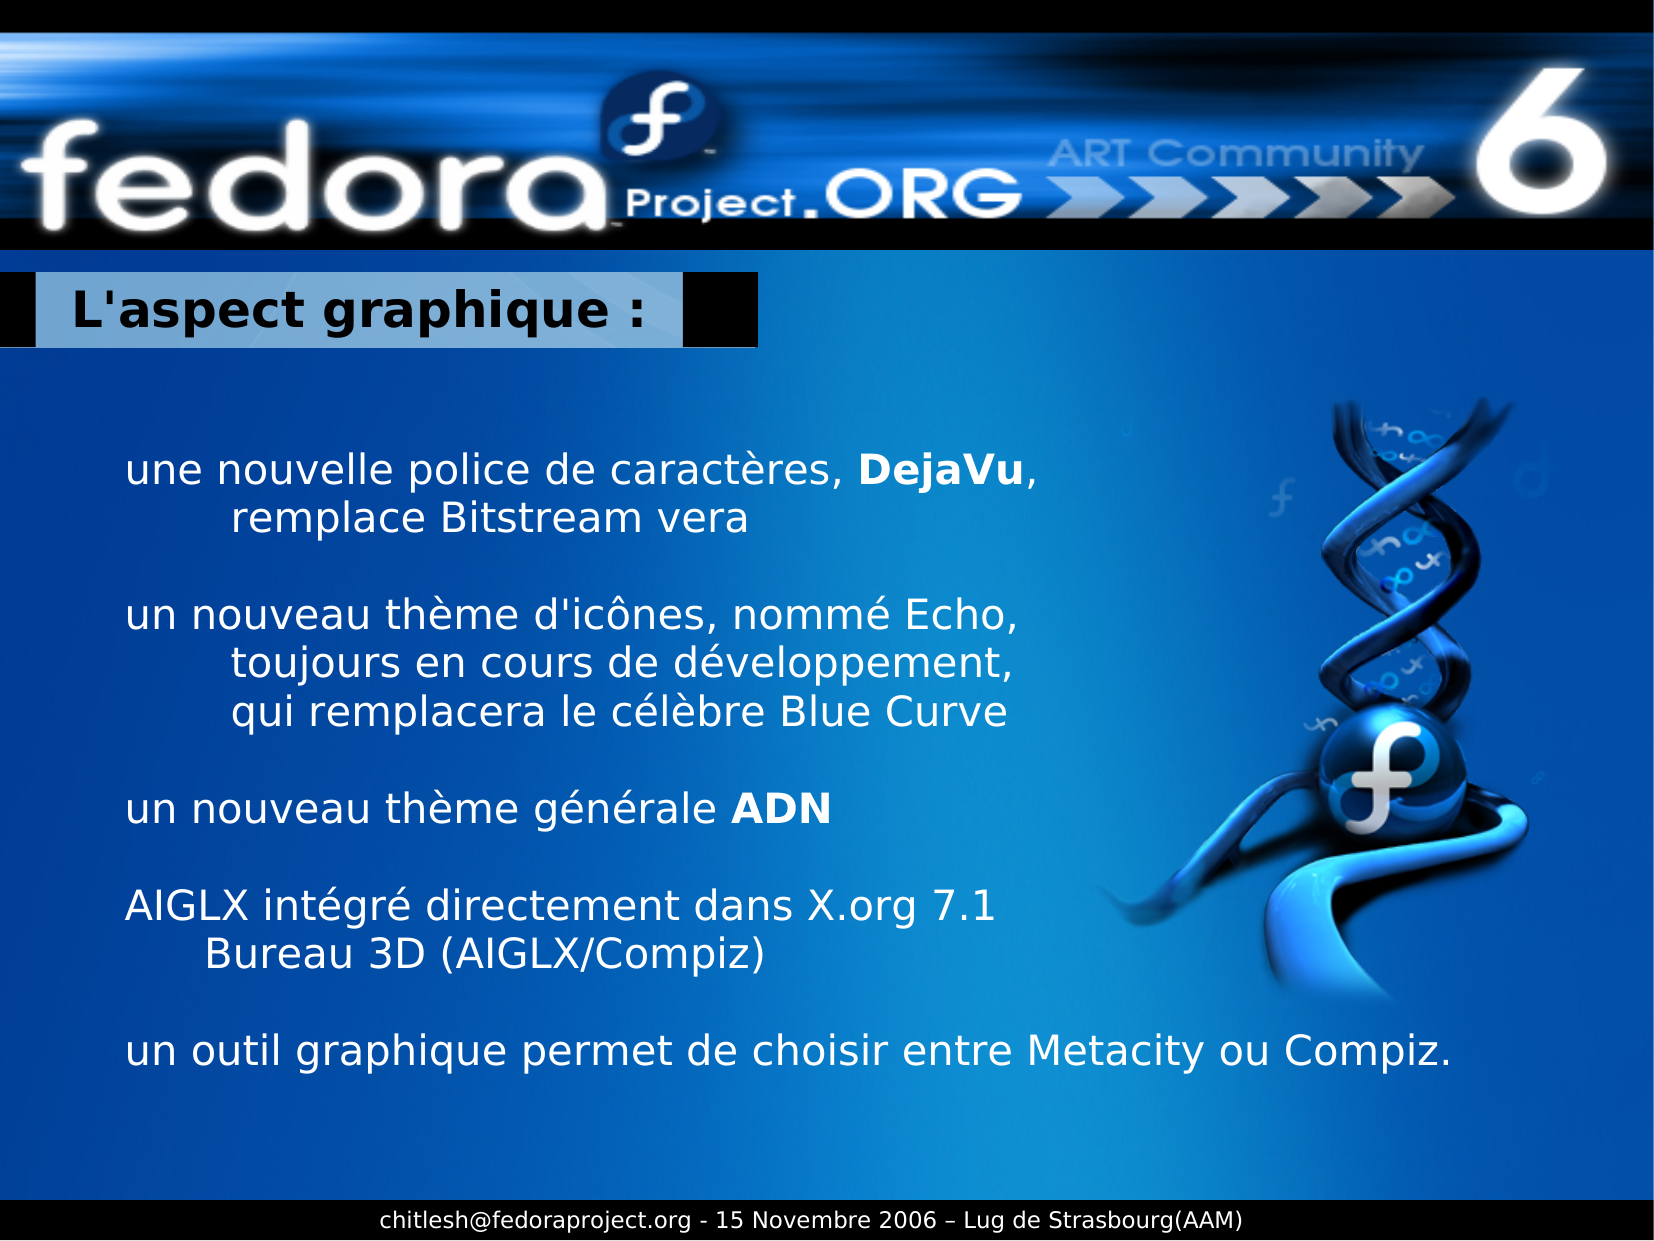

L'aspect graphique :
 une nouvelle police de caractères, DejaVu,
 remplace Bitstream vera
 un nouveau thème d'icônes, nommé Echo,
 toujours en cours de développement,
 qui remplacera le célèbre Blue Curve
 un nouveau thème générale ADN
 AIGLX intégré directement dans X.org 7.1
 Bureau 3D (AIGLX/Compiz)
 un outil graphique permet de choisir entre Metacity ou Compiz.